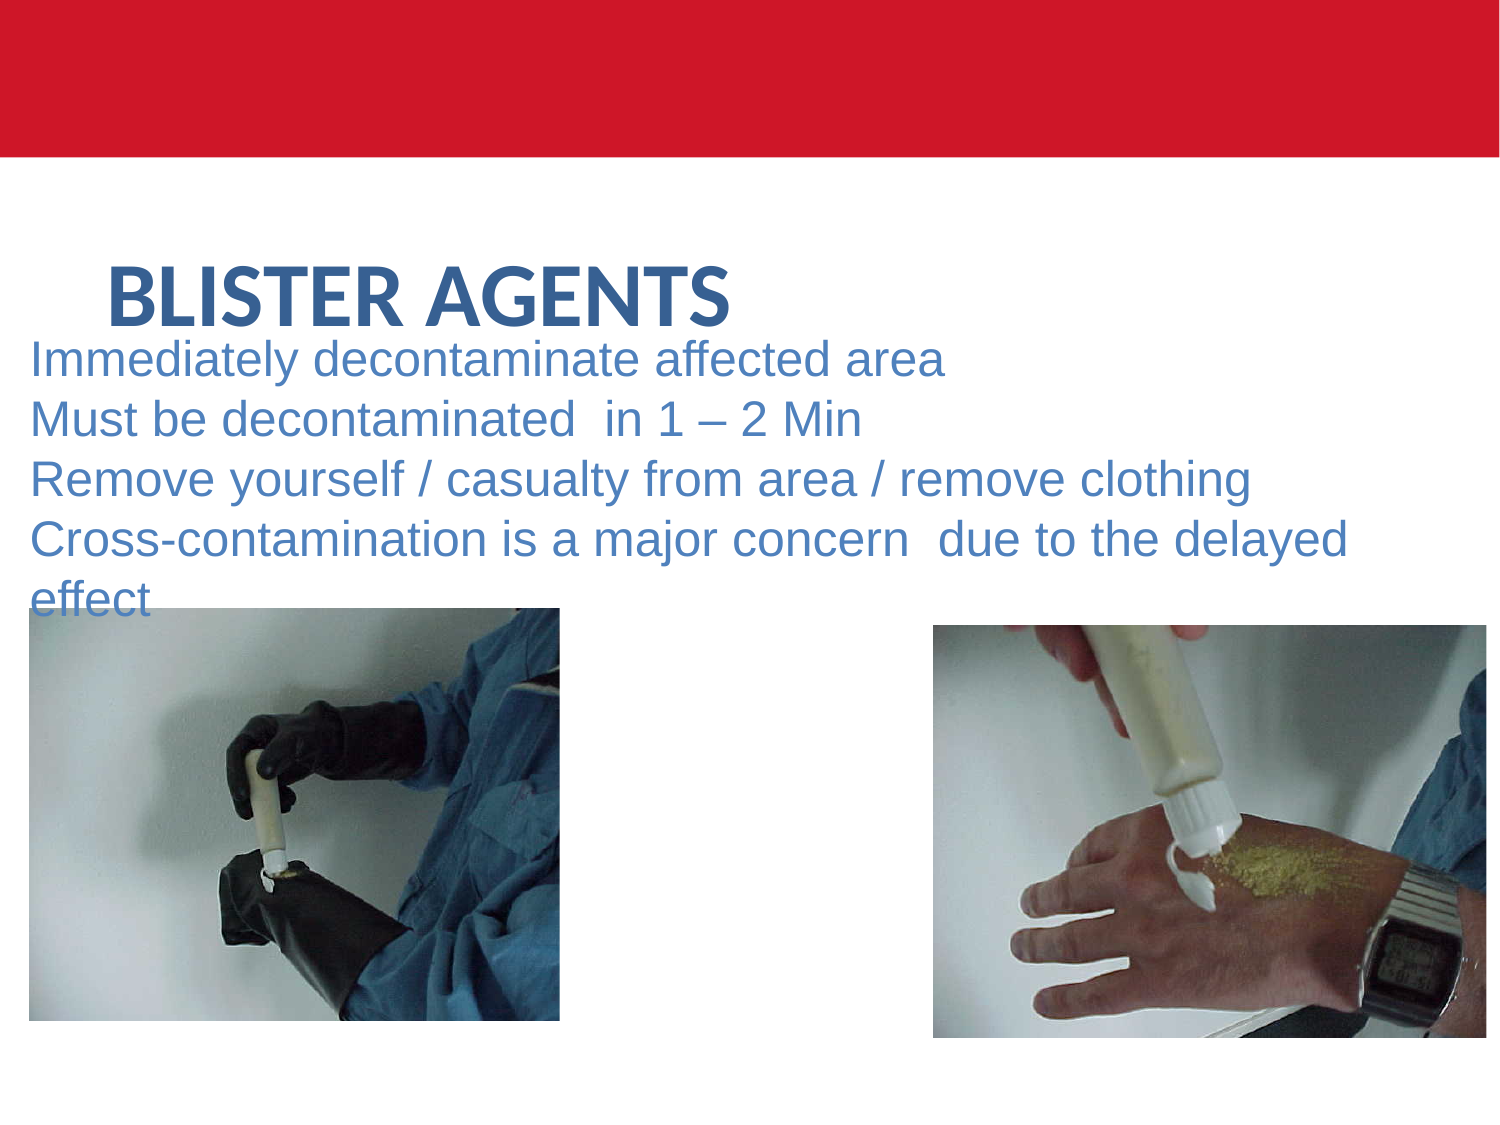

BLISTER AGENTS
Immediately decontaminate affected area
Must be decontaminated in 1 – 2 Min
Remove yourself / casualty from area / remove clothing
Cross-contamination is a major concern due to the delayed effect
DATE